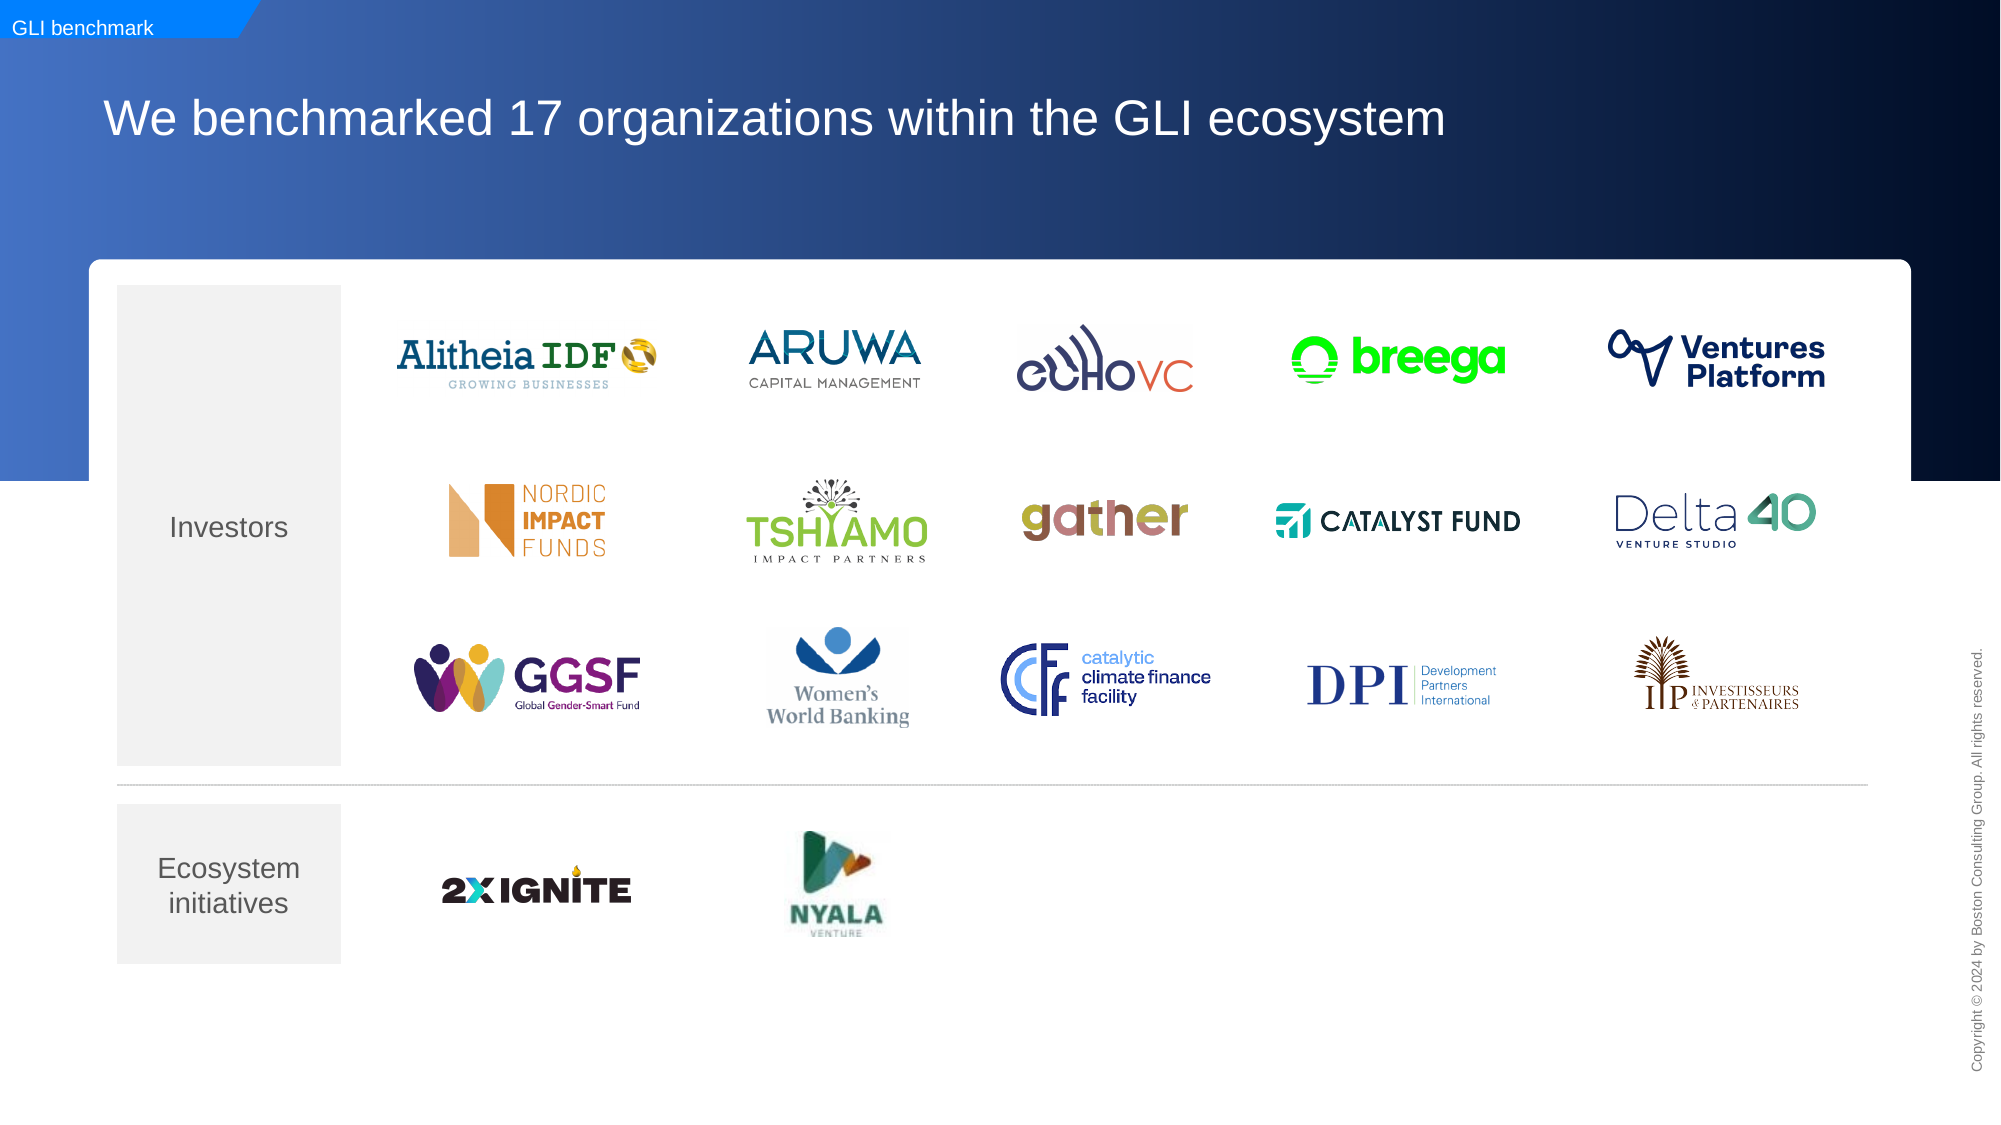

GLI benchmark
We benchmarked 17 organizations within the GLI ecosystem
Investors
Ecosystem initiatives